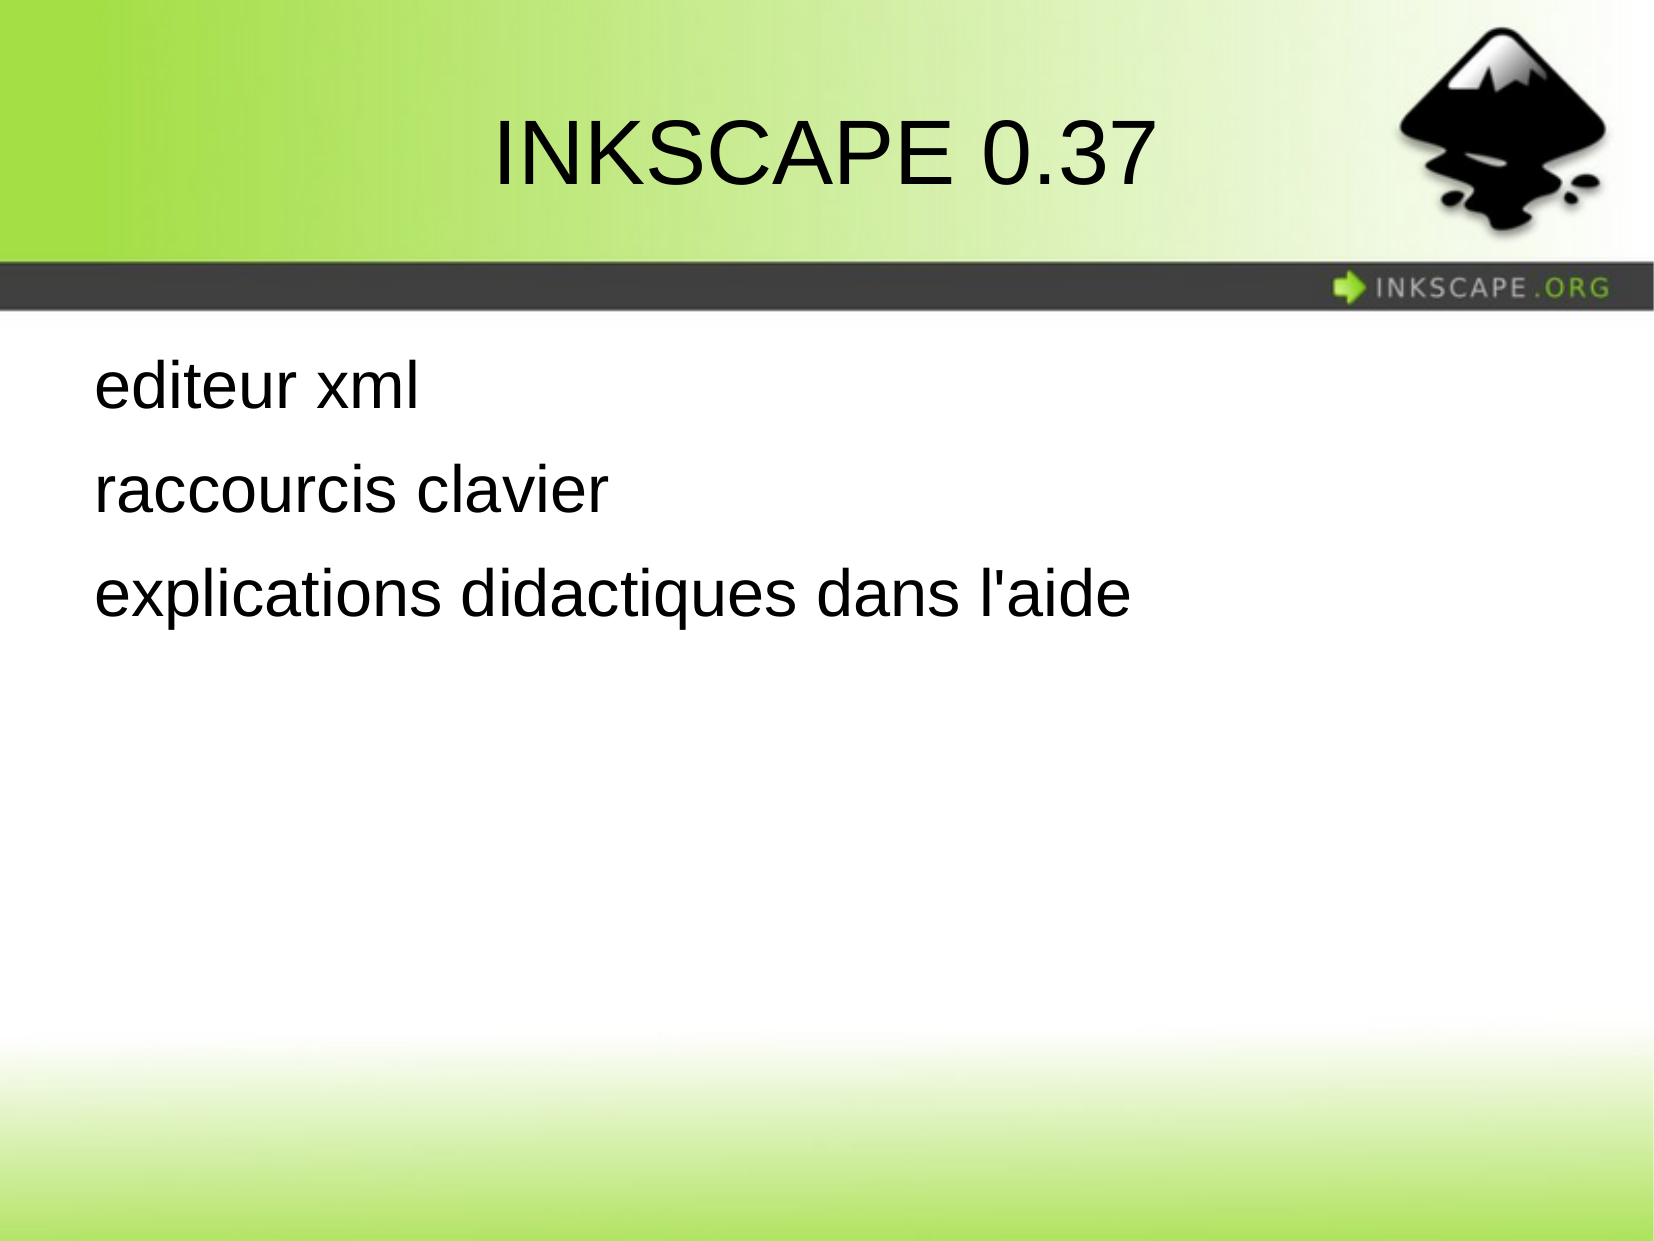

# INKSCAPE 0.37
editeur xml
raccourcis clavier
explications didactiques dans l'aide